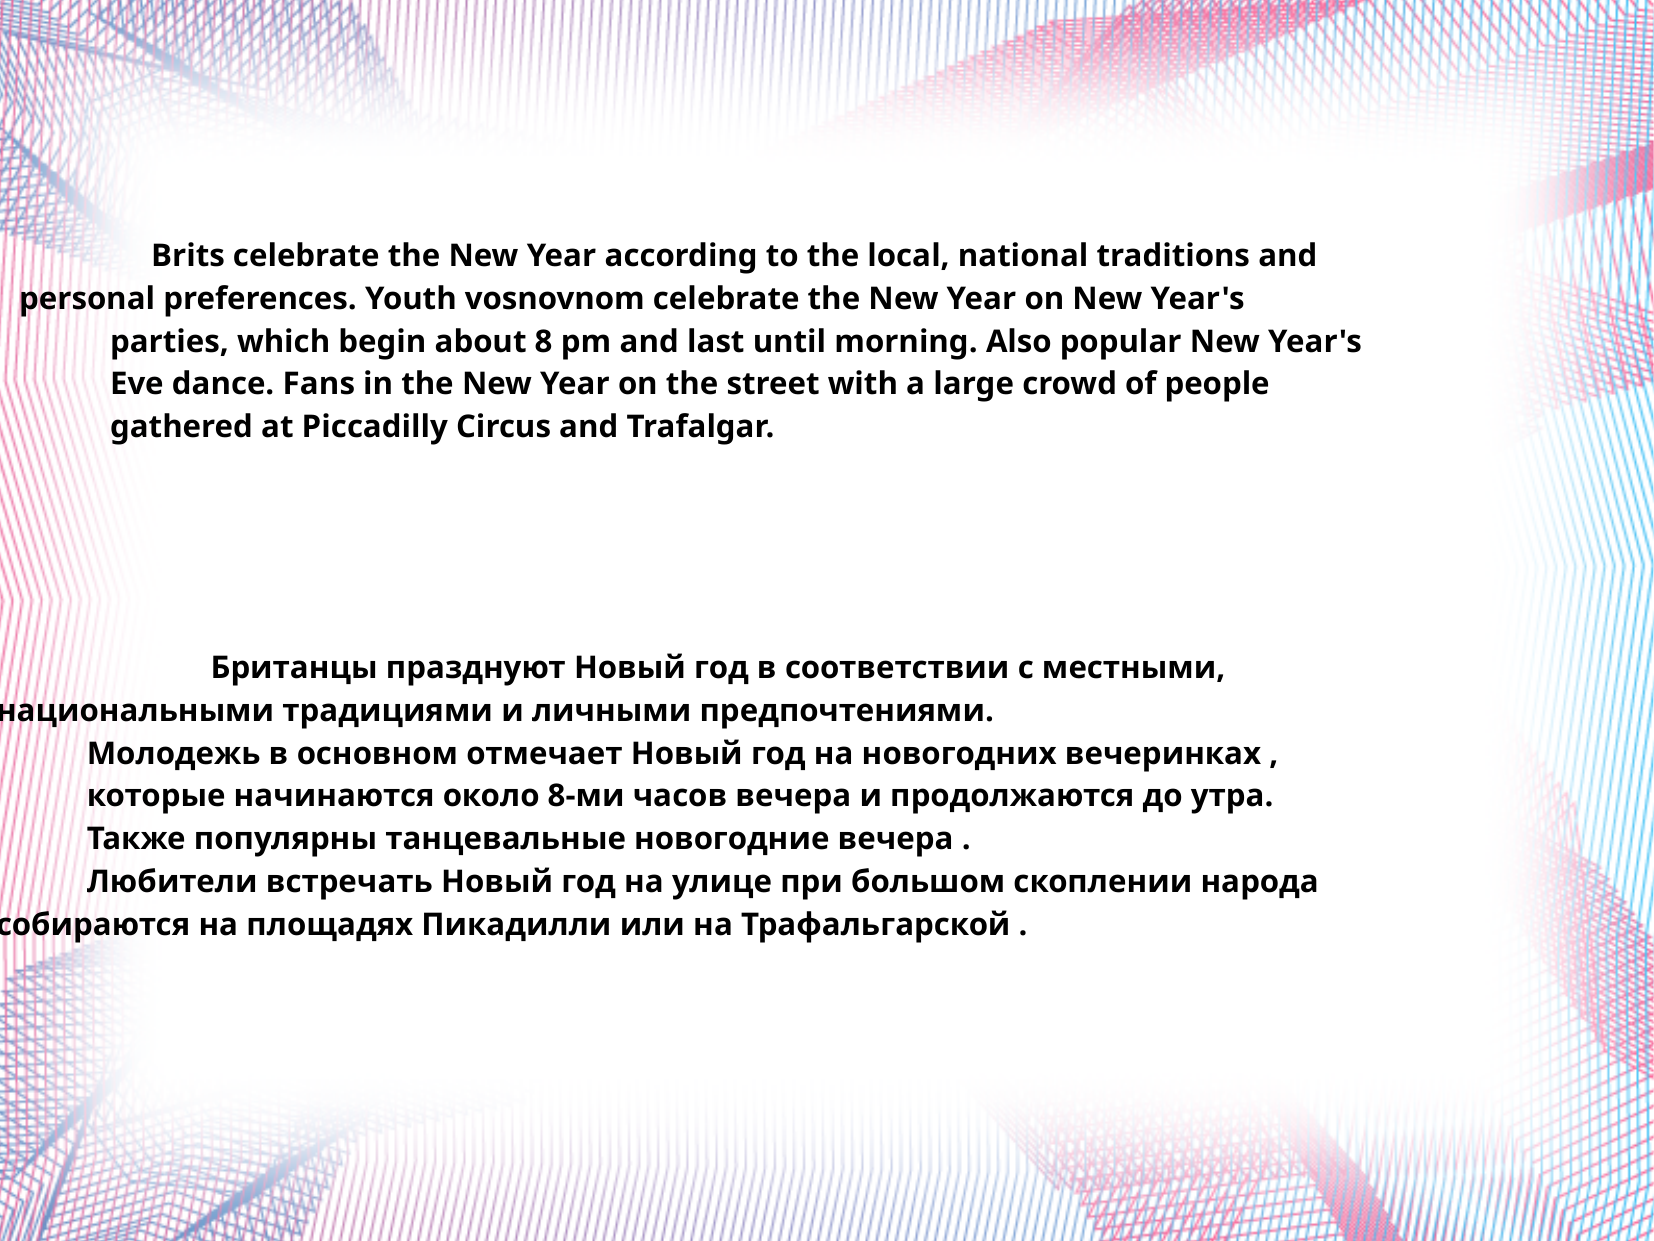

Brits celebrate the New Year according to the local, national traditions and personal preferences. Youth vosnovnom celebrate the New Year on New Year's
 parties, which begin about 8 pm and last until morning. Also popular New Year's
 Eve dance. Fans in the New Year on the street with a large crowd of people
 gathered at Piccadilly Circus and Trafalgar.
 Британцы празднуют Новый год в соответствии с местными, национальными традициями и личными предпочтениями.
 Молодежь в основном отмечает Новый год на новогодних вечеринках ,
 которые начинаются около 8-ми часов вечера и продолжаются до утра.
 Также популярны танцевальные новогодние вечера .
 Любители встречать Новый год на улице при большом скоплении народа собираются на площадях Пикадилли или на Трафальгарской .